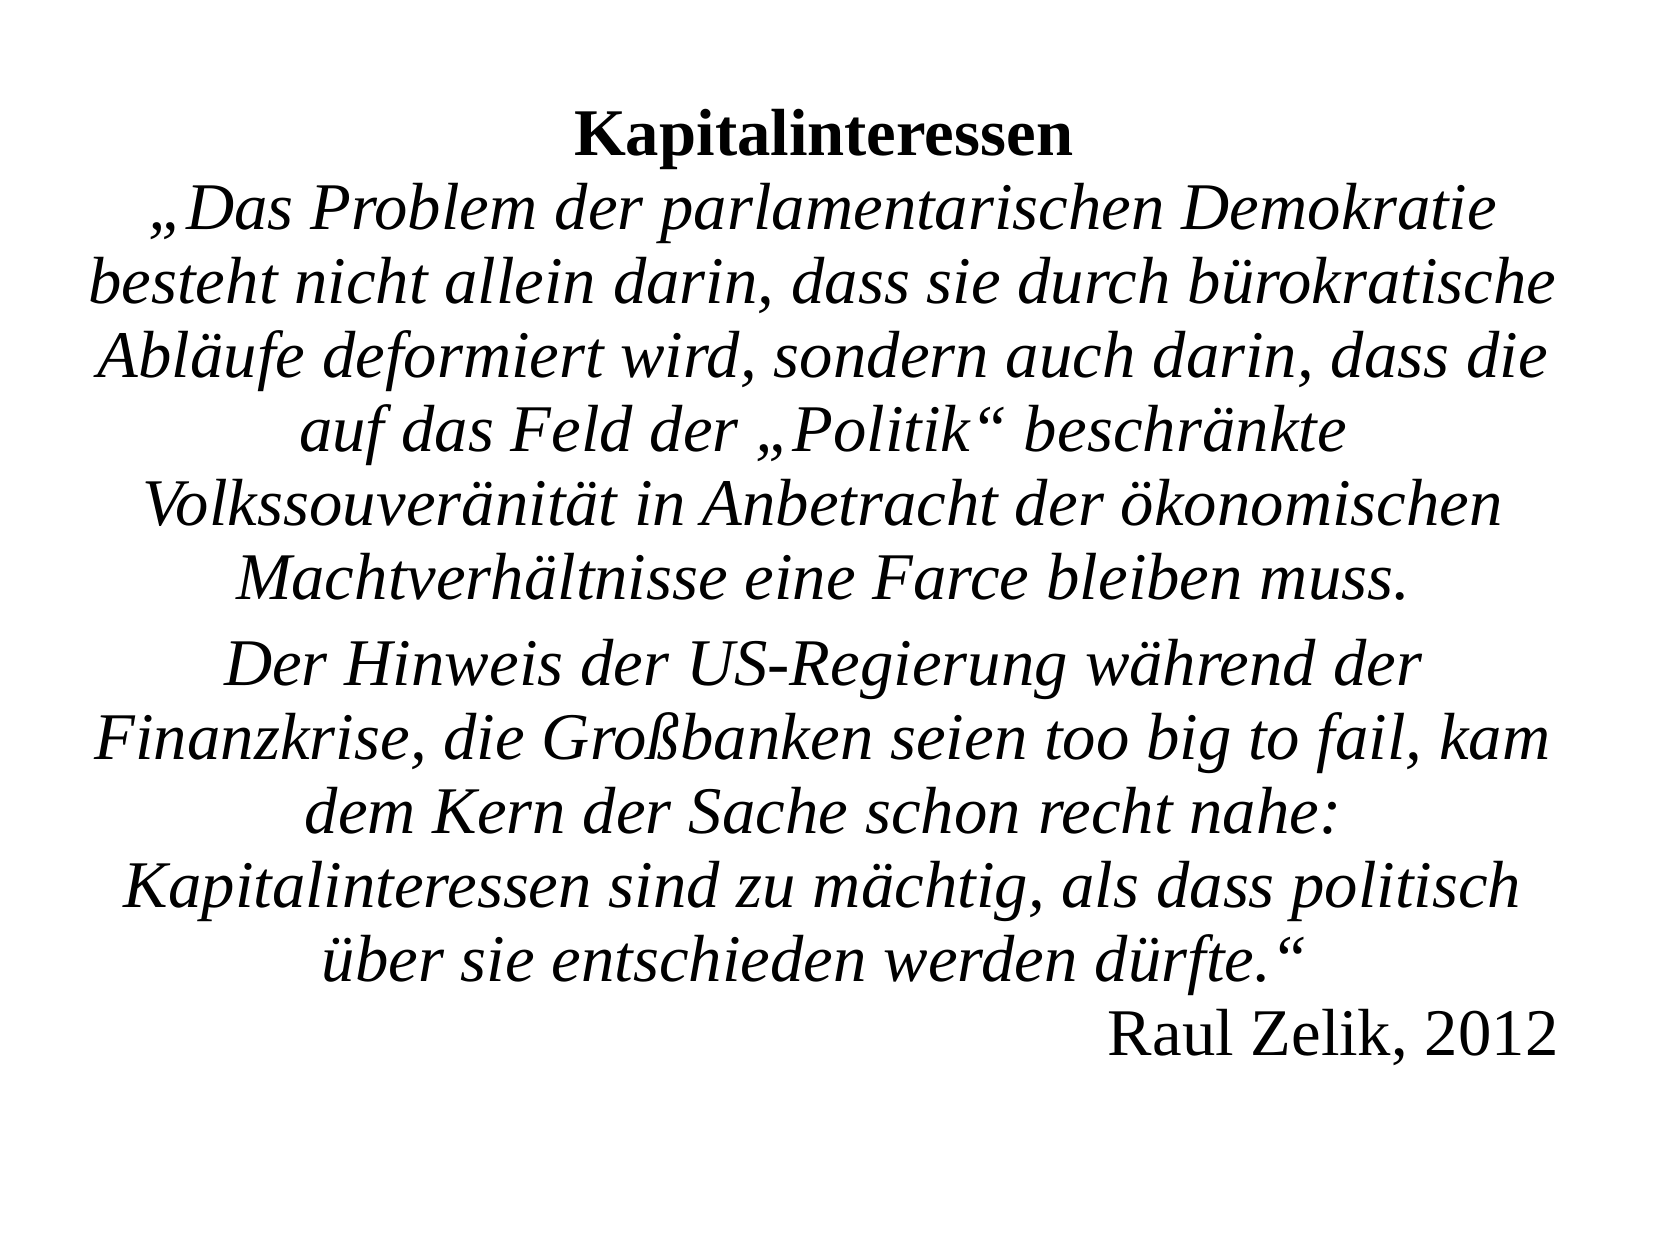

Kapitalinteressen
„Das Problem der parlamentarischen Demokratie besteht nicht allein darin, dass sie durch bürokratische Abläufe deformiert wird, sondern auch darin, dass die auf das Feld der „Politik“ beschränkte Volkssouveränität in Anbetracht der ökonomischen Machtverhältnisse eine Farce bleiben muss.
Der Hinweis der US-Regierung während der Finanzkrise, die Großbanken seien too big to fail, kam dem Kern der Sache schon recht nahe: Kapitalinteressen sind zu mächtig, als dass politisch über sie entschieden werden dürfte.“
Raul Zelik, 2012